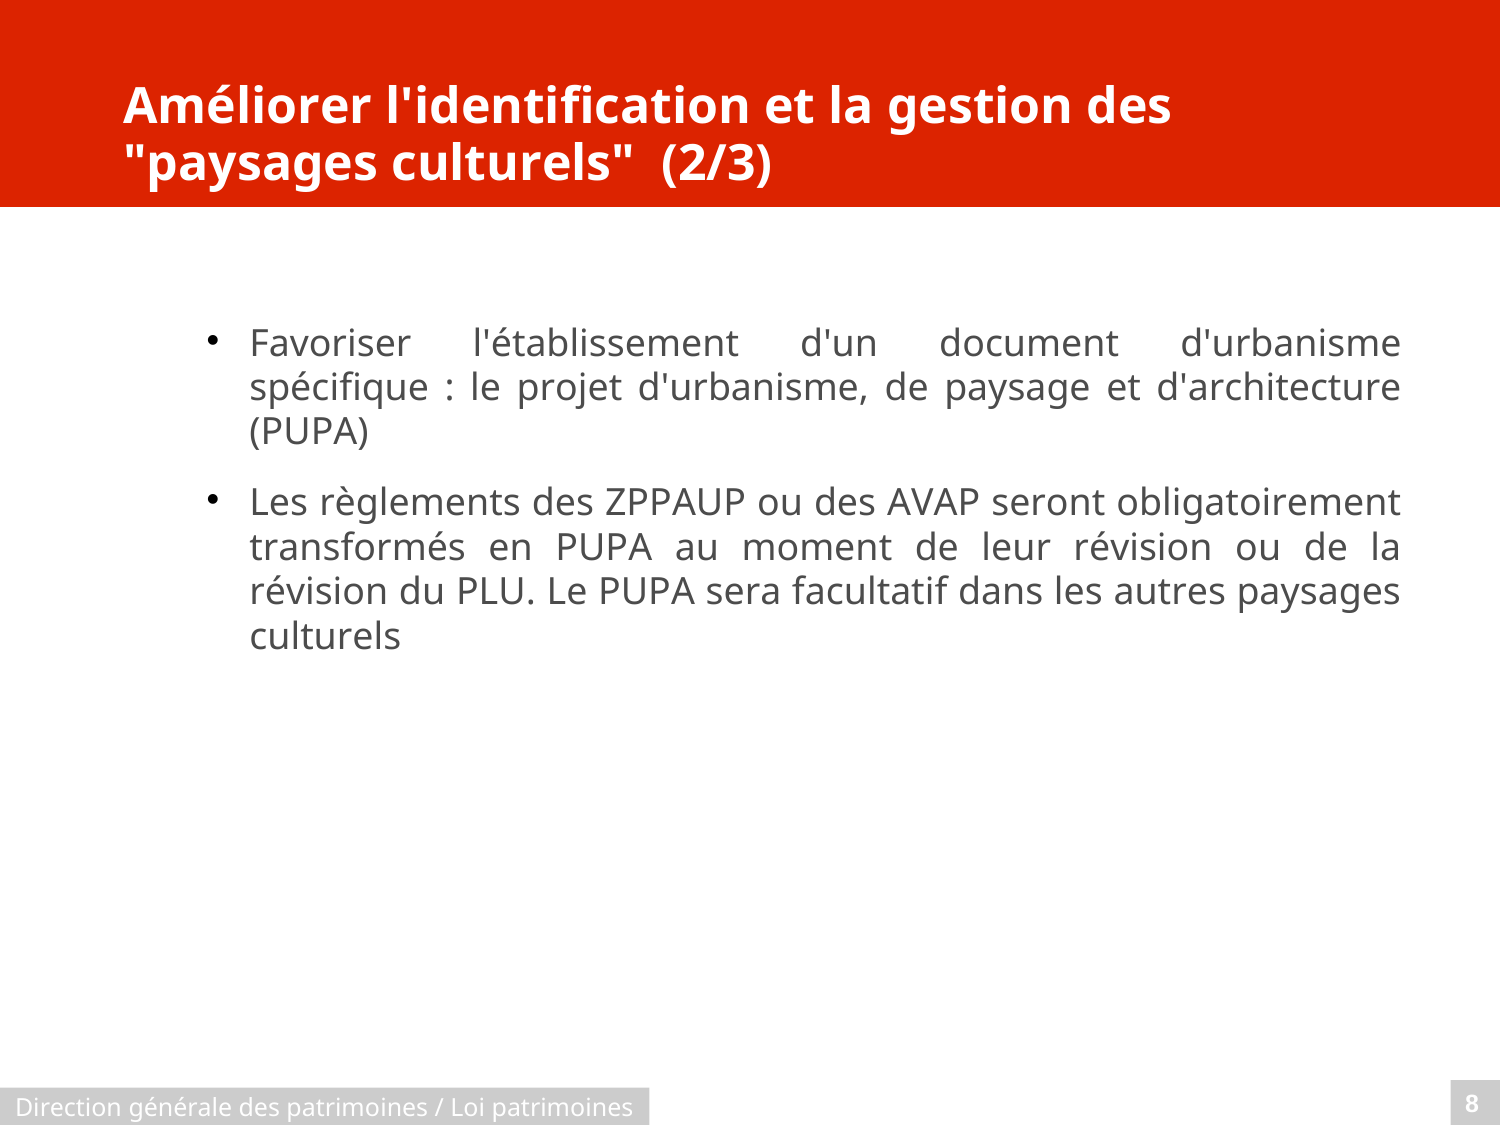

# Améliorer l'identification et la gestion des "paysages culturels" (2/3)
Favoriser l'établissement d'un document d'urbanisme spécifique : le projet d'urbanisme, de paysage et d'architecture (PUPA)
Les règlements des ZPPAUP ou des AVAP seront obligatoirement transformés en PUPA au moment de leur révision ou de la révision du PLU. Le PUPA sera facultatif dans les autres paysages culturels